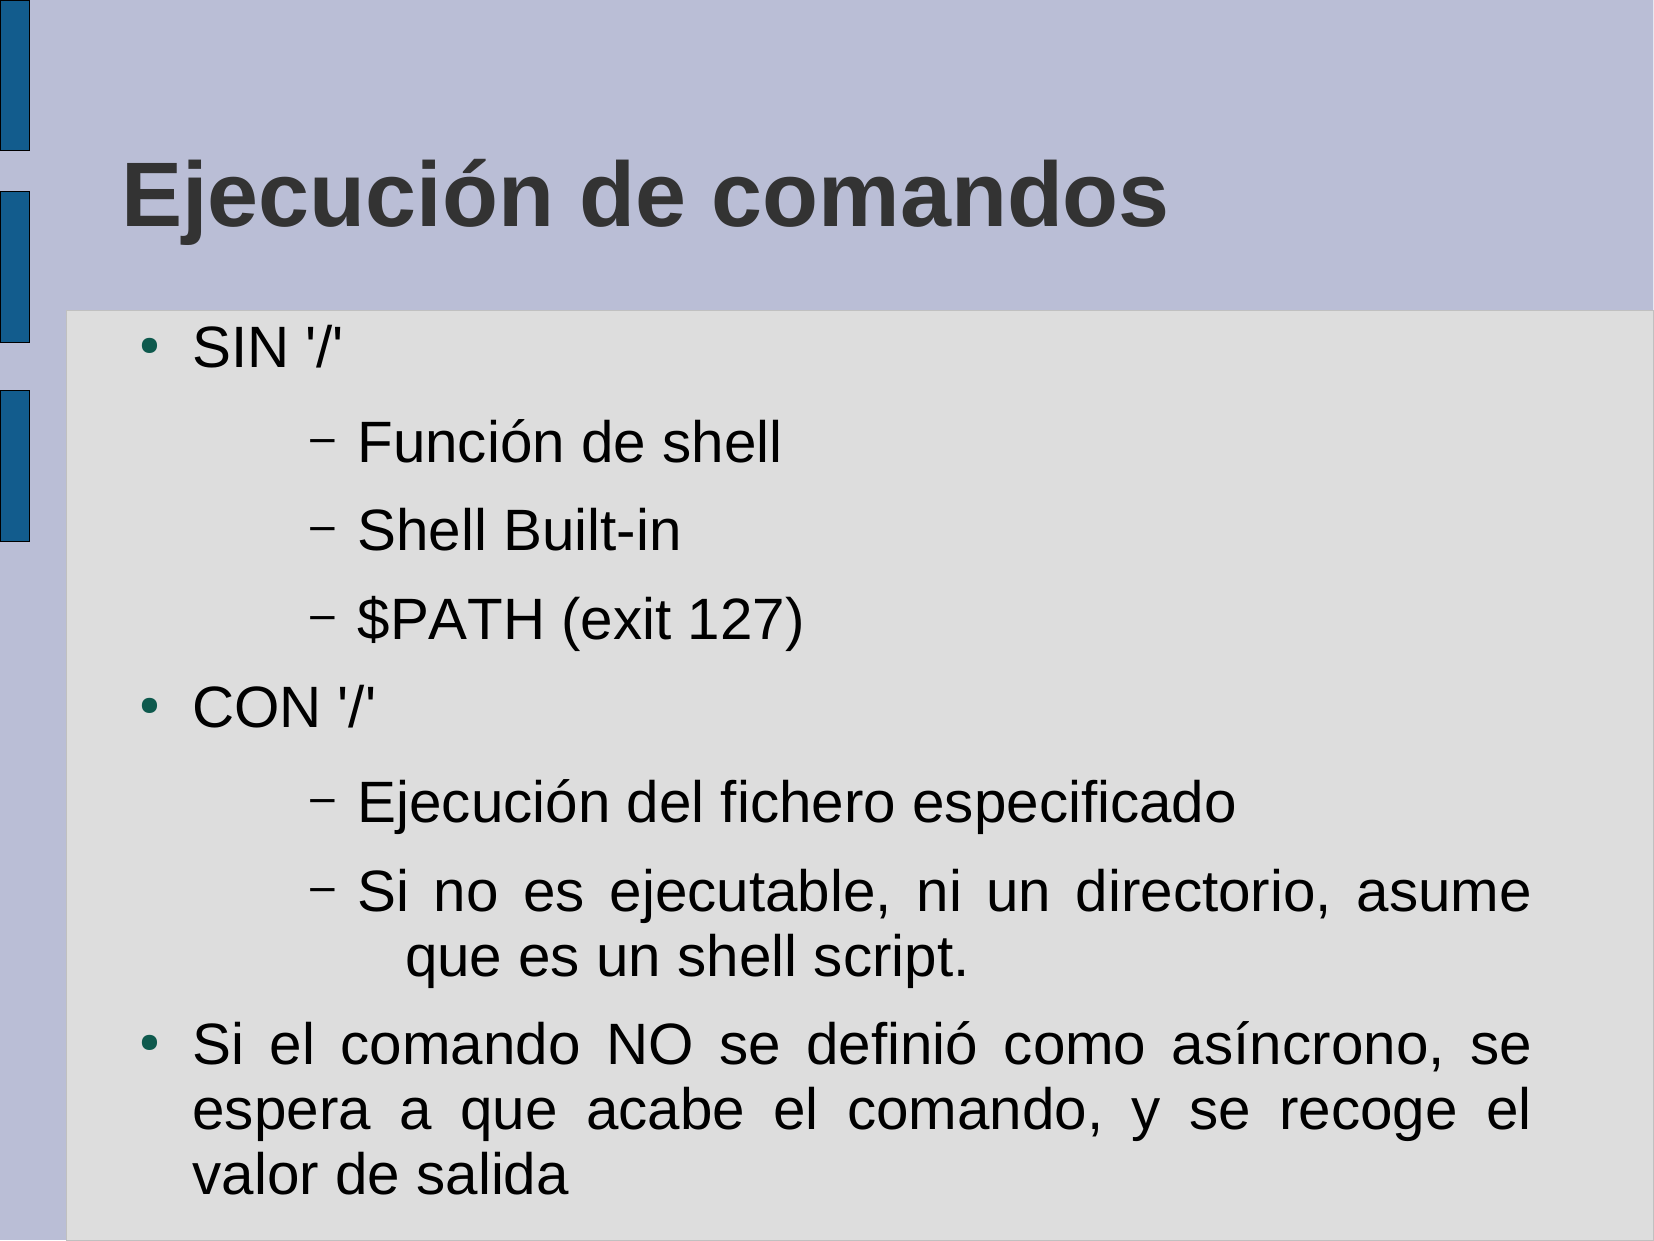

# Ejecución de comandos
SIN '/'
Función de shell
Shell Built-in
$PATH (exit 127)
CON '/'
Ejecución del fichero especificado
Si no es ejecutable, ni un directorio, asume que es un shell script.
Si el comando NO se definió como asíncrono, se espera a que acabe el comando, y se recoge el valor de salida